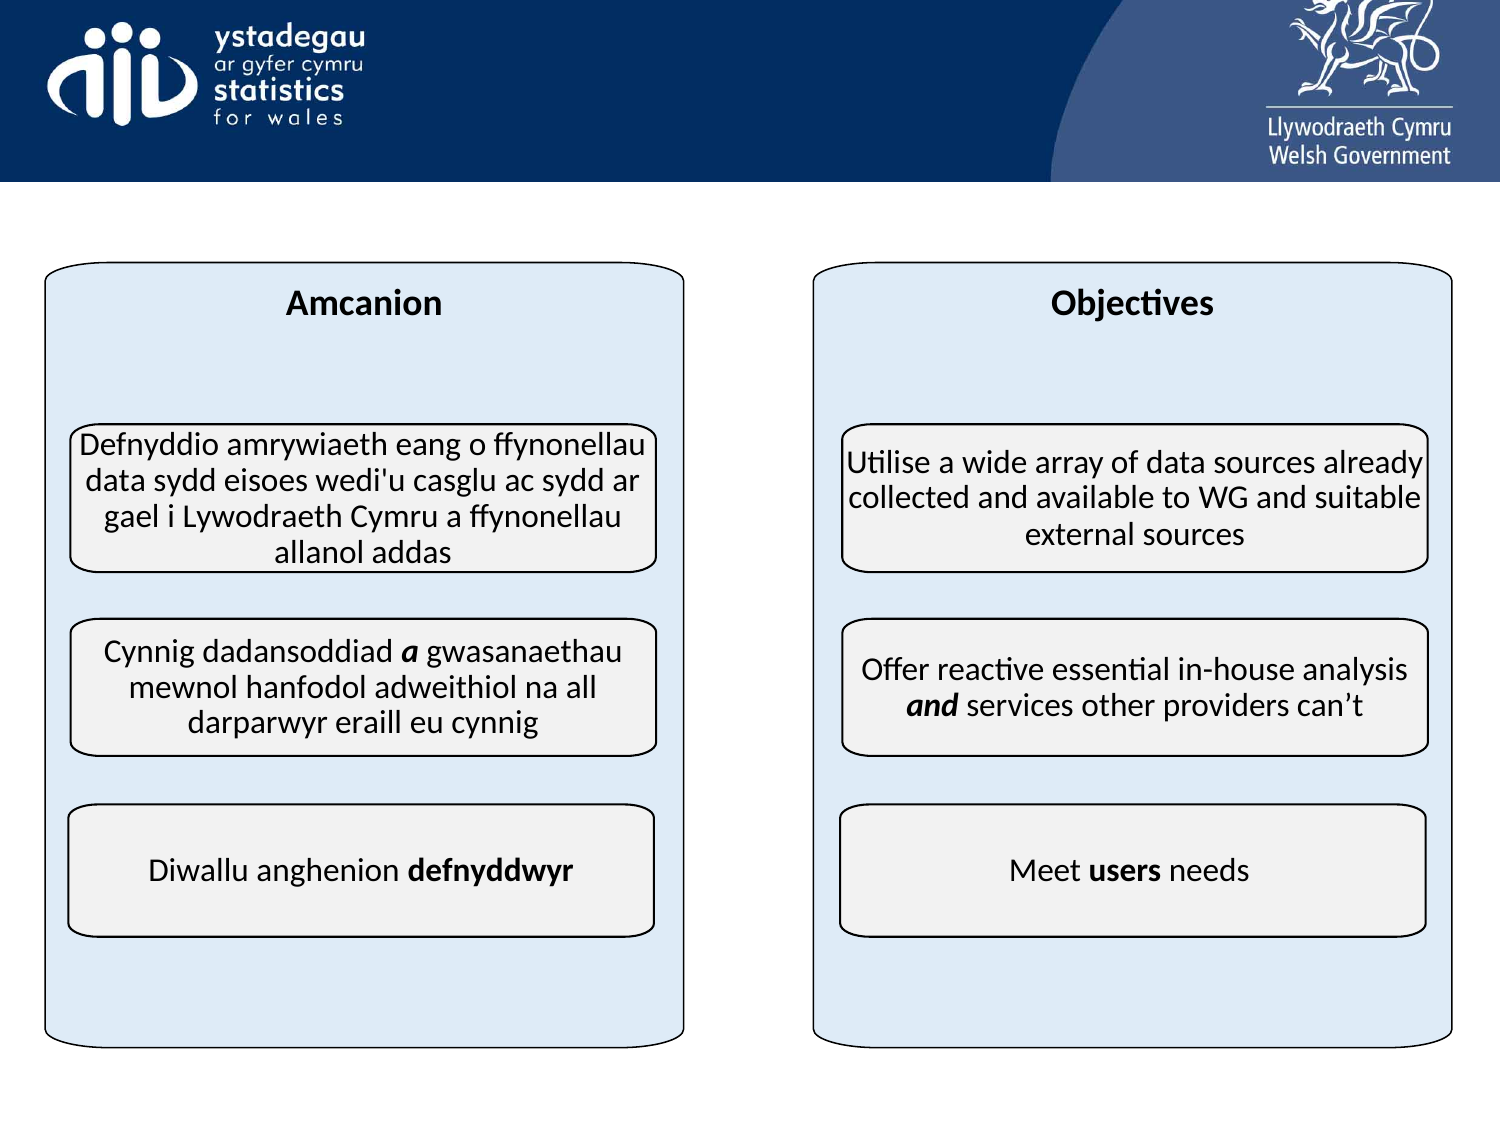

Amcanion
Objectives
Defnyddio amrywiaeth eang o ffynonellau data sydd eisoes wedi'u casglu ac sydd ar gael i Lywodraeth Cymru a ffynonellau allanol addas
Utilise a wide array of data sources already collected and available to WG and suitable external sources
Cynnig dadansoddiad a gwasanaethau mewnol hanfodol adweithiol na all darparwyr eraill eu cynnig
Offer reactive essential in-house analysis and services other providers can’t
Diwallu anghenion defnyddwyr
Meet users needs